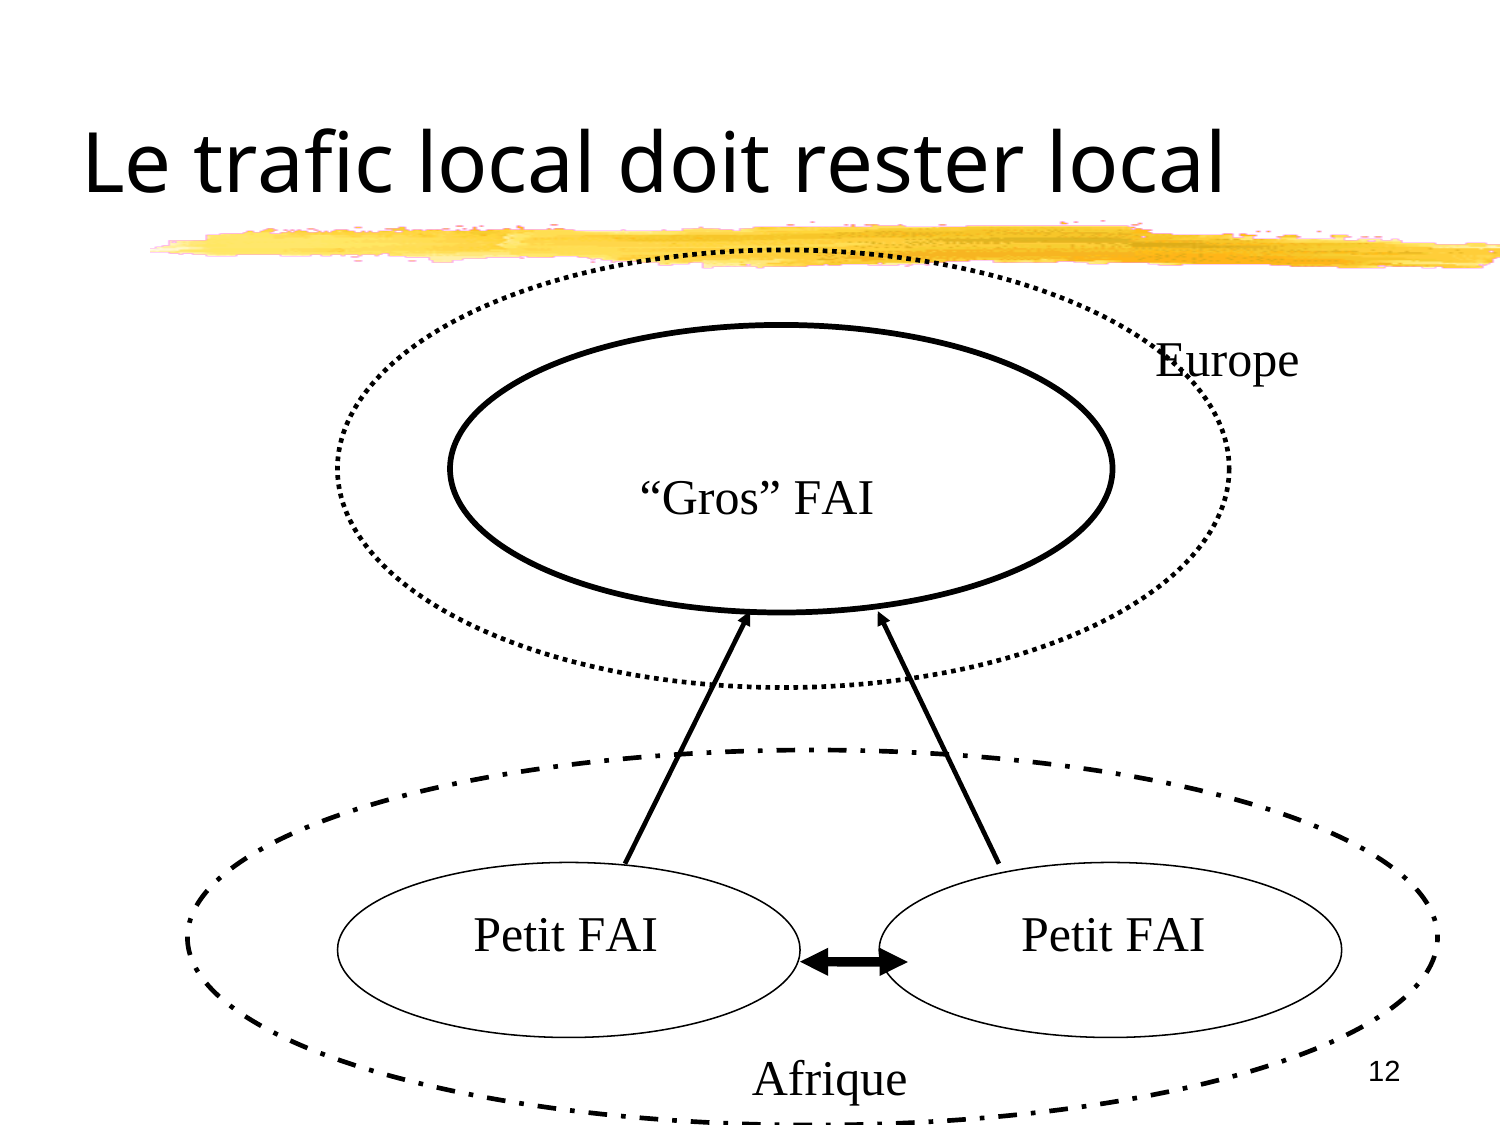

# Le trafic local doit rester local
Europe
“Gros” FAI
Petit FAI
Petit FAI
12
Afrique